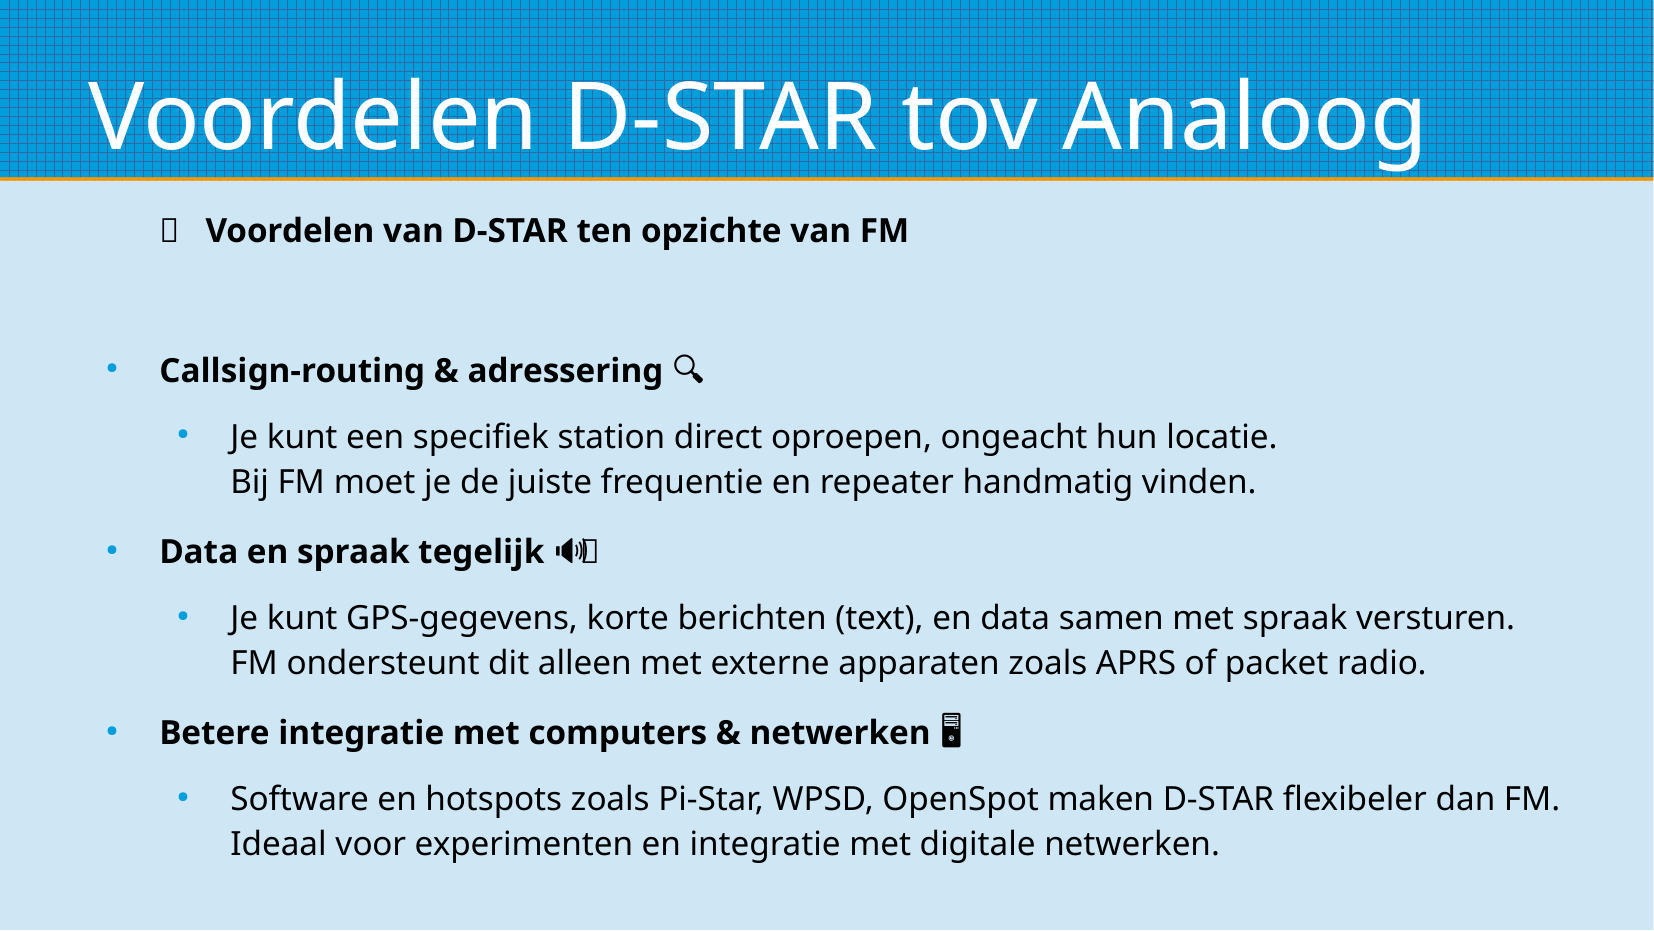

# Voordelen D-STAR tov Analoog
✅ Voordelen van D-STAR ten opzichte van FM
Callsign-routing & adressering 🔍
Je kunt een specifiek station direct oproepen, ongeacht hun locatie.
Bij FM moet je de juiste frequentie en repeater handmatig vinden.
Data en spraak tegelijk 💾 🔊
Je kunt GPS-gegevens, korte berichten (text), en data samen met spraak versturen.
FM ondersteunt dit alleen met externe apparaten zoals APRS of packet radio.
Betere integratie met computers & netwerken 🖥️
Software en hotspots zoals Pi-Star, WPSD, OpenSpot maken D-STAR flexibeler dan FM.
Ideaal voor experimenten en integratie met digitale netwerken.